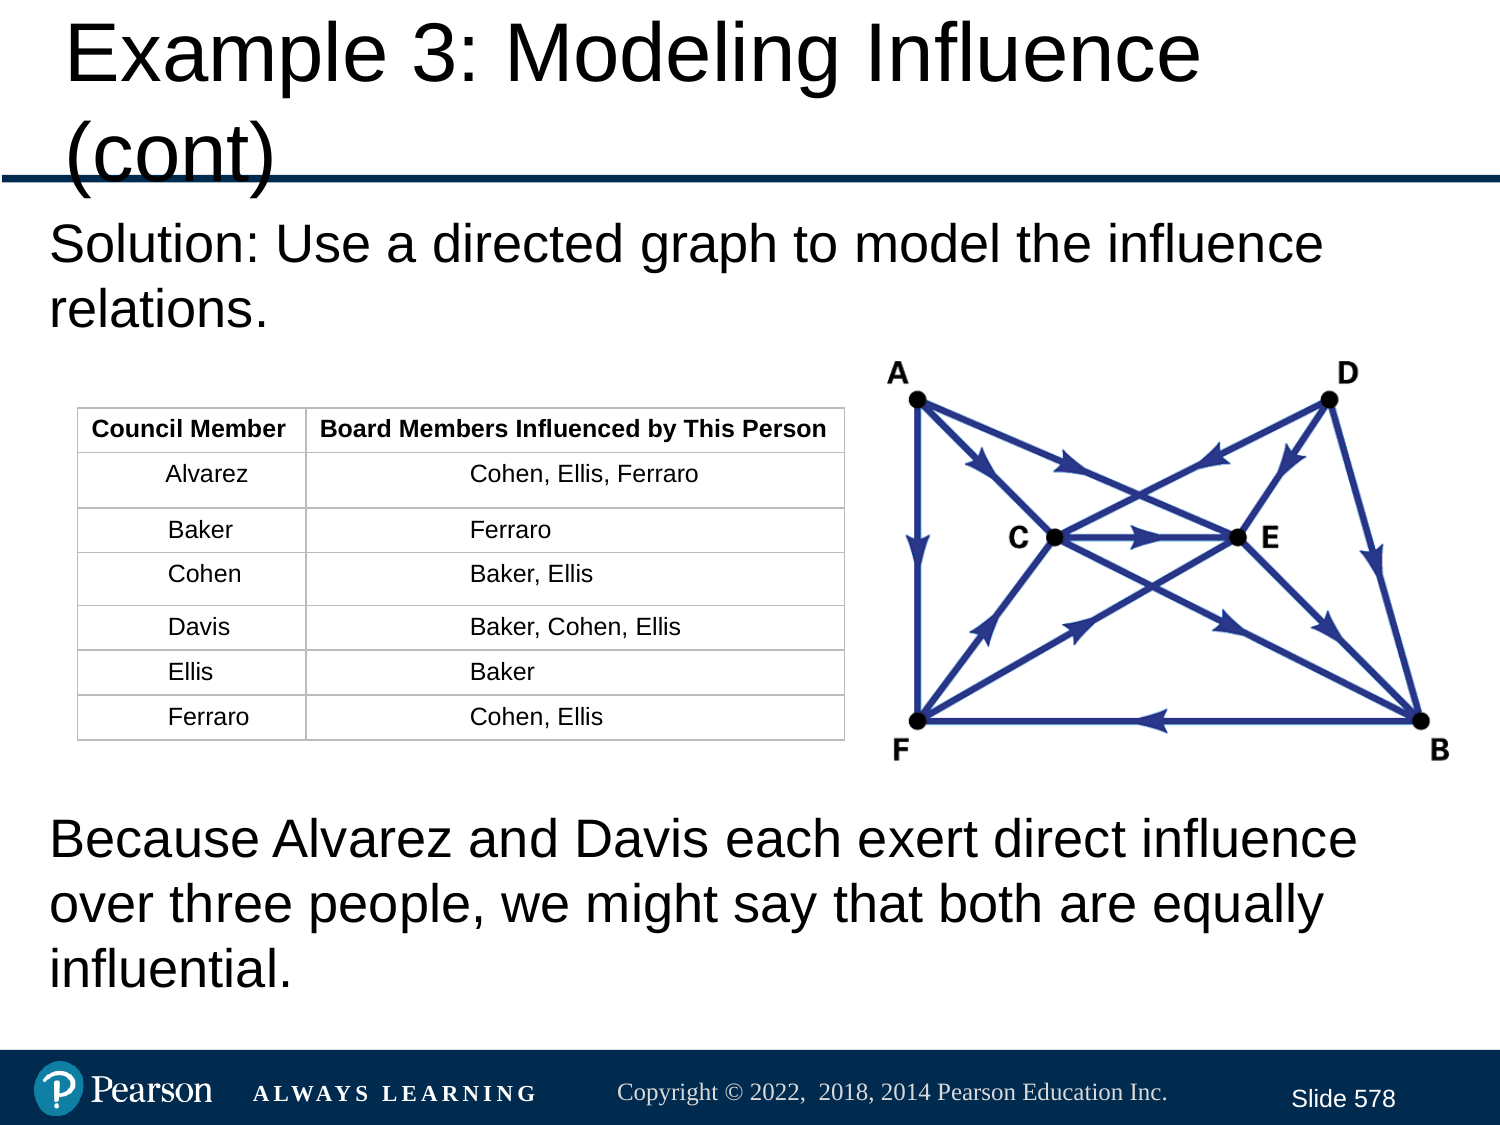

Example 3: Modeling Influence (cont)
Solution: Use a directed graph to model the influence relations.
Because Alvarez and Davis each exert direct influence over three people, we might say that both are equally influential.
| Council Member | Board Members Influenced by This Person |
| --- | --- |
| Alvarez | Cohen, Ellis, Ferraro |
| Baker | Ferraro |
| Cohen | Baker, Ellis |
| Davis | Baker, Cohen, Ellis |
| Ellis | Baker |
| Ferraro | Cohen, Ellis |